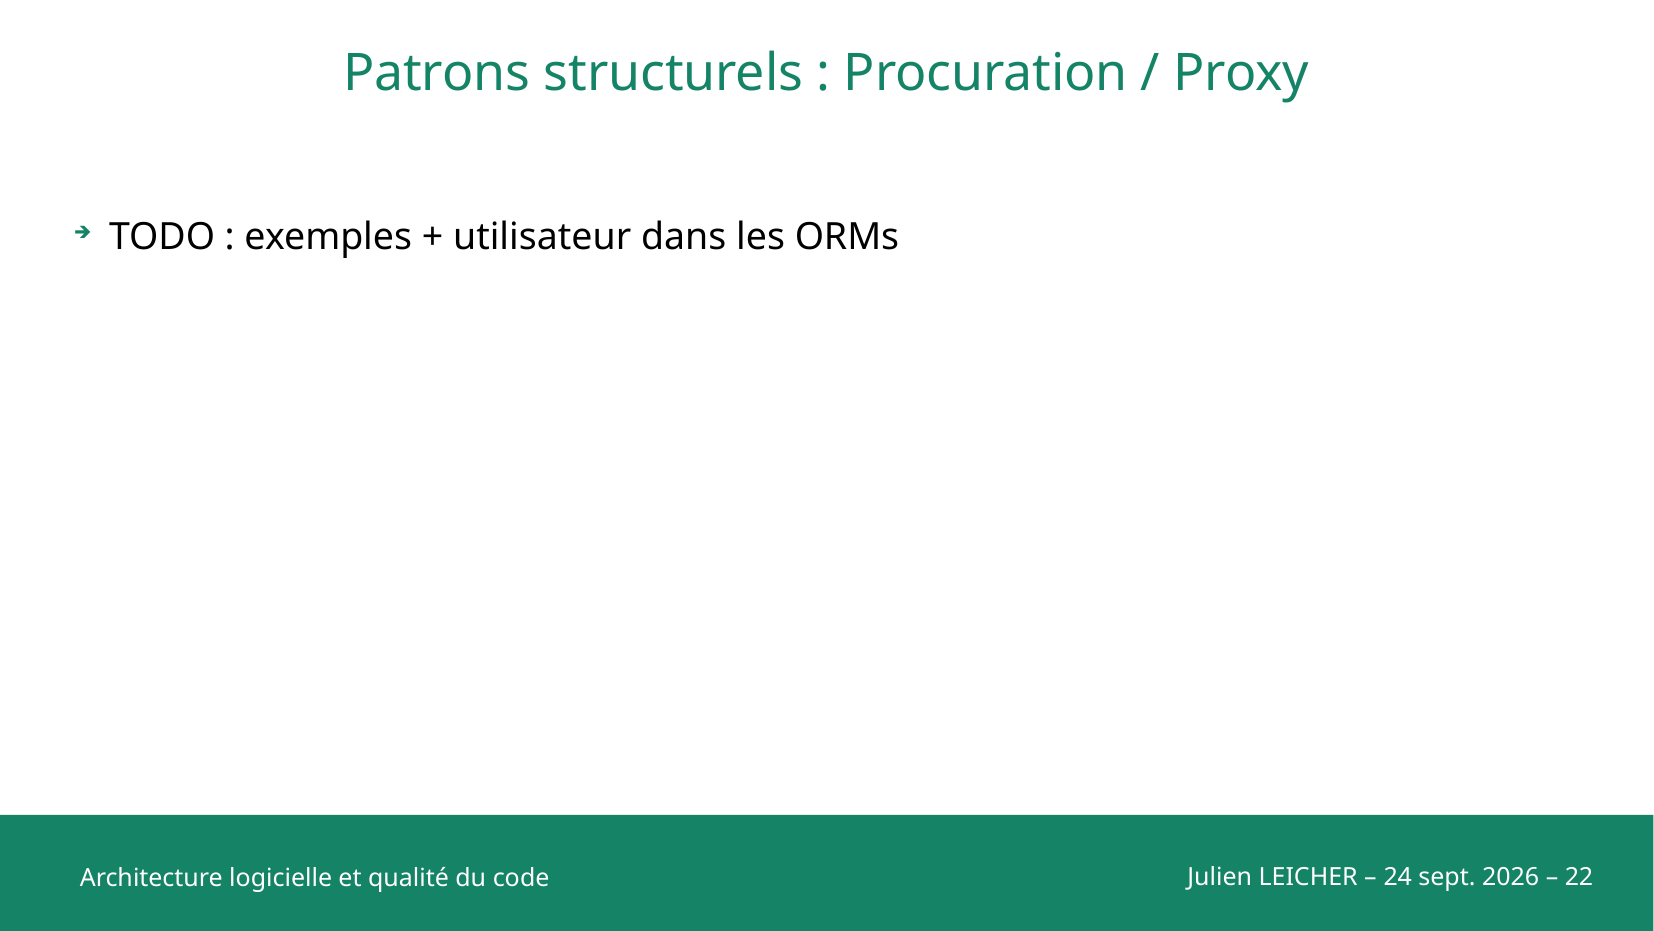

Patrons structurels : Procuration / Proxy
TODO : exemples + utilisateur dans les ORMs
Julien LEICHER – –
Architecture logicielle et qualité du code